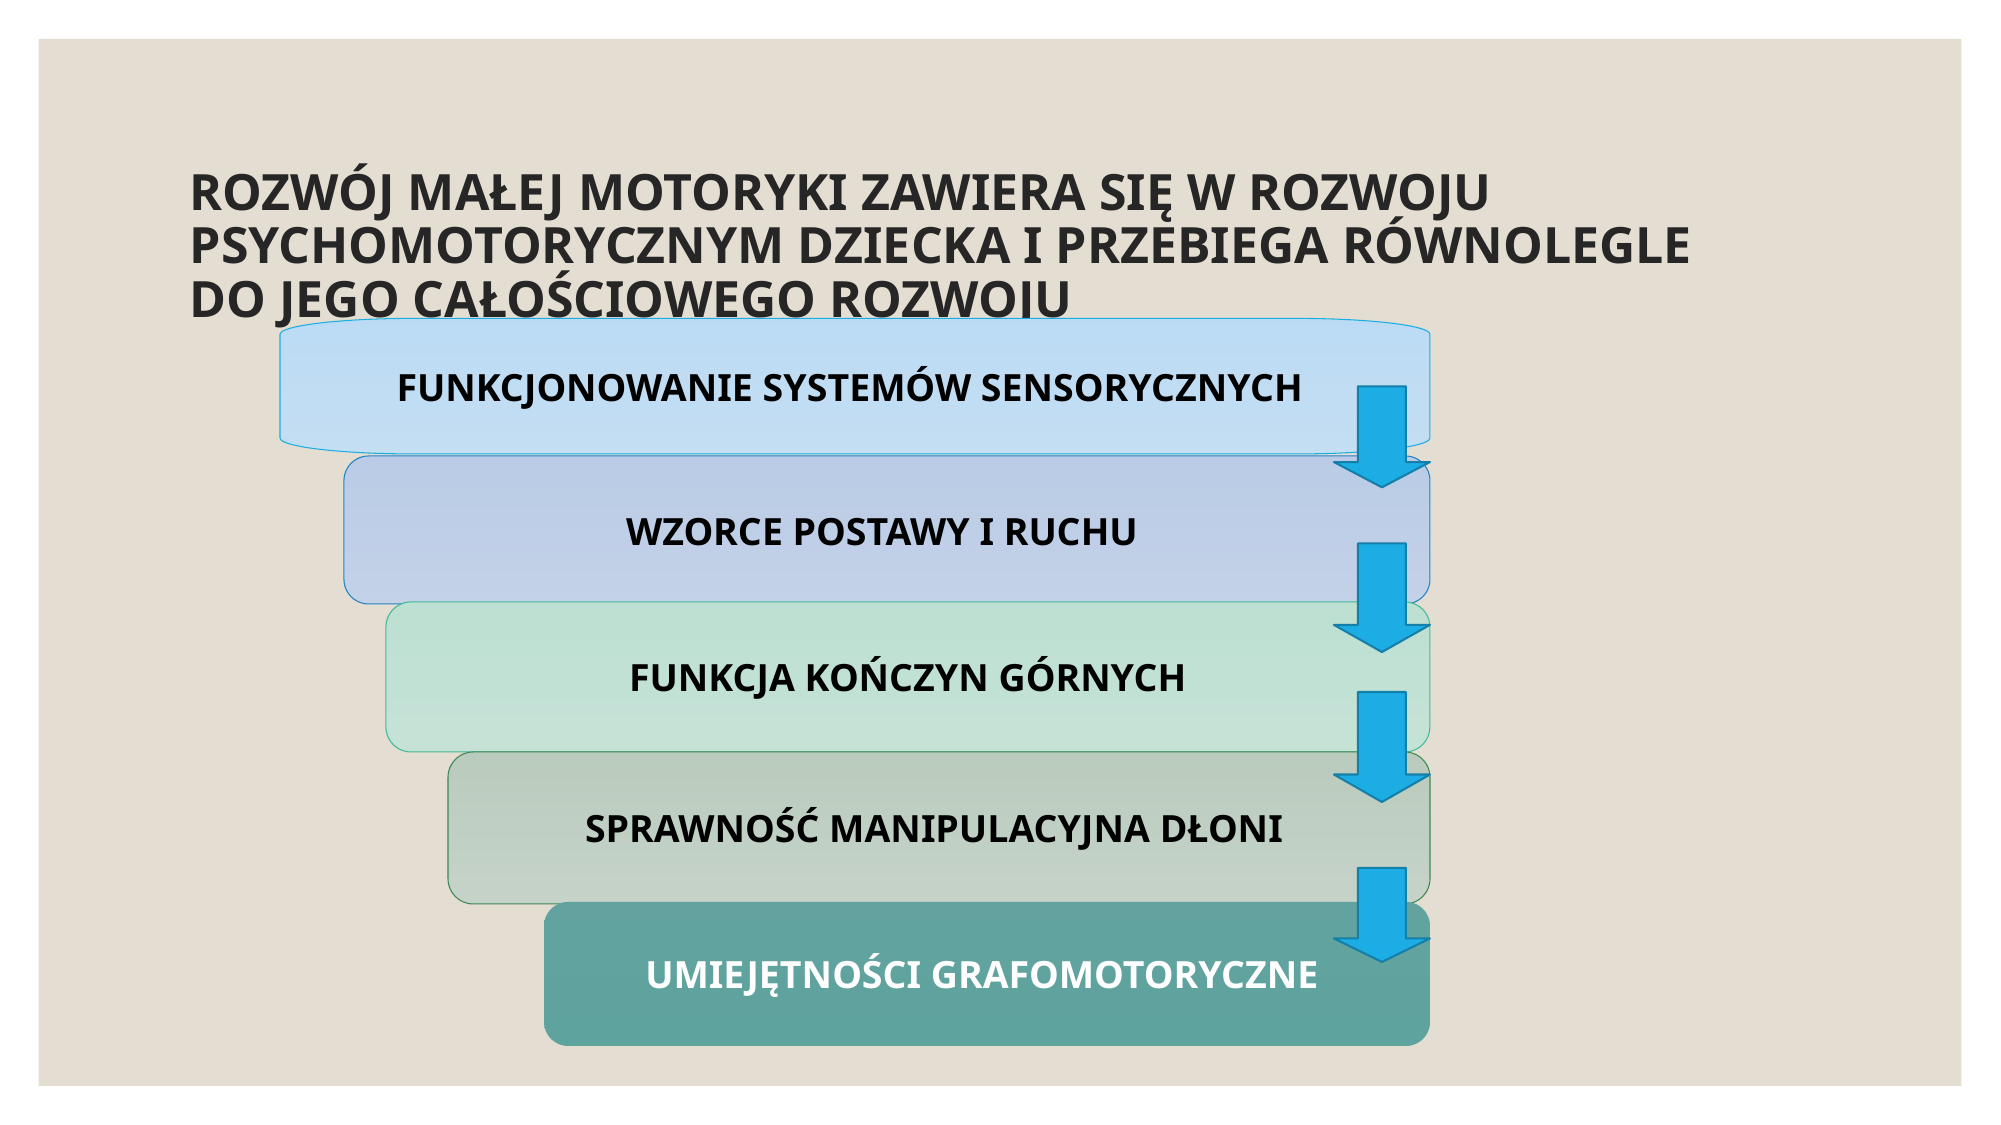

# ROZWÓJ MAŁEJ MOTORYKI ZAWIERA SIĘ W ROZWOJU PSYCHOMOTORYCZNYM DZIECKA I PRZEBIEGA RÓWNOLEGLE DO JEGO CAŁOŚCIOWEGO ROZWOJU
FUNKCJONOWANIE SYSTEMÓW SENSORYCZNYCH
WZORCE POSTAWY I RUCHU
FUNKCJA KOŃCZYN GÓRNYCH
SPRAWNOŚĆ MANIPULACYJNA DŁONI
UMIEJĘTNOŚCI GRAFOMOTORYCZNE